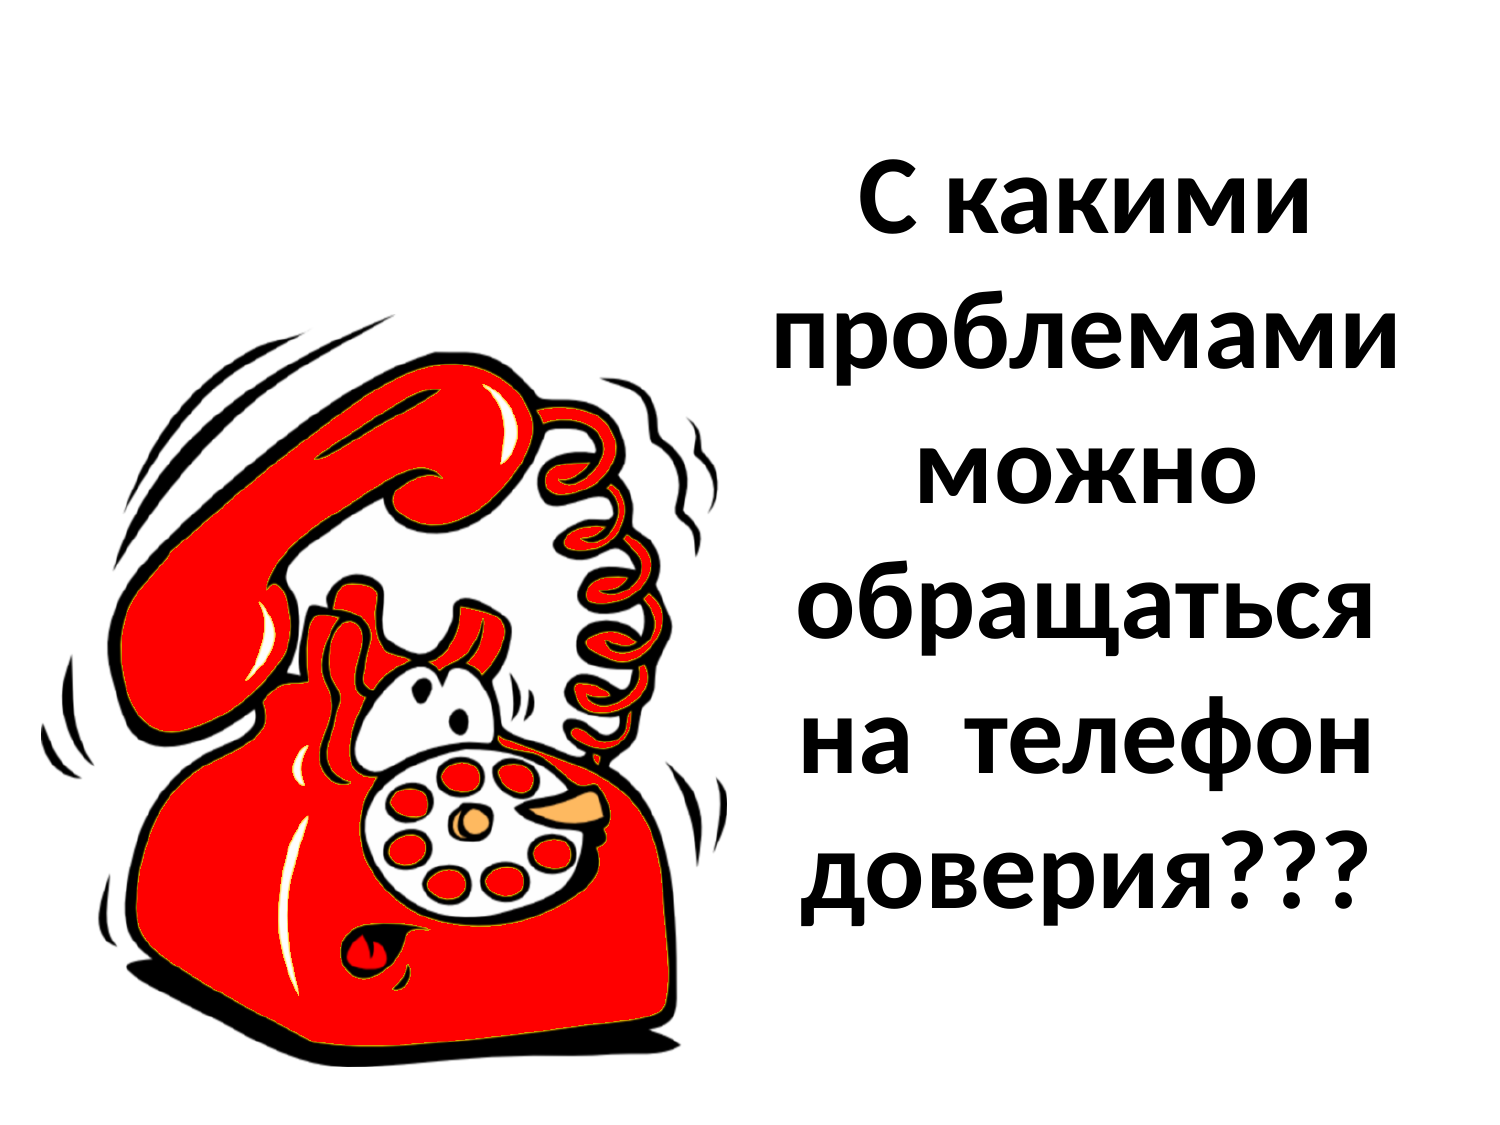

С какими проблемами можно обращаться на телефон доверия???